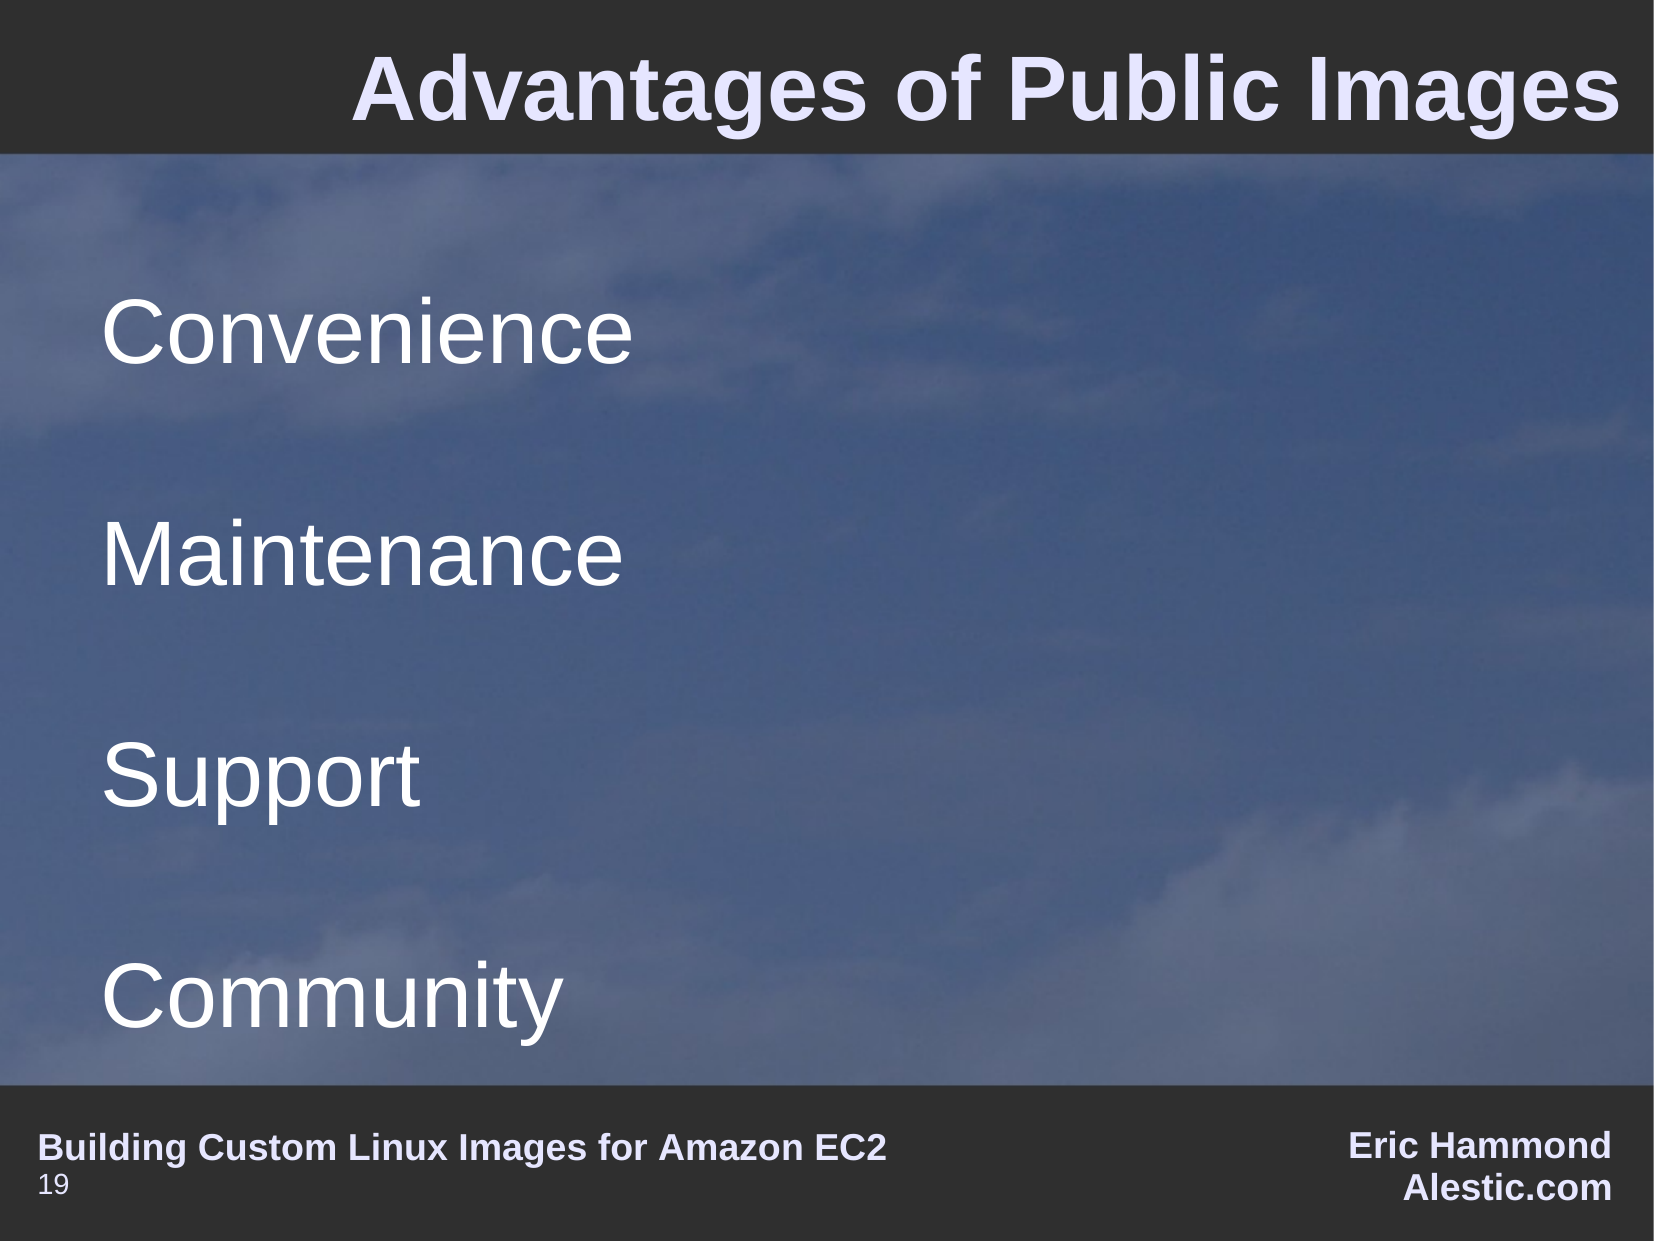

# Advantages of Public Images
Convenience
Maintenance
Support
Community
19
Eric Hammond
Alestic.com